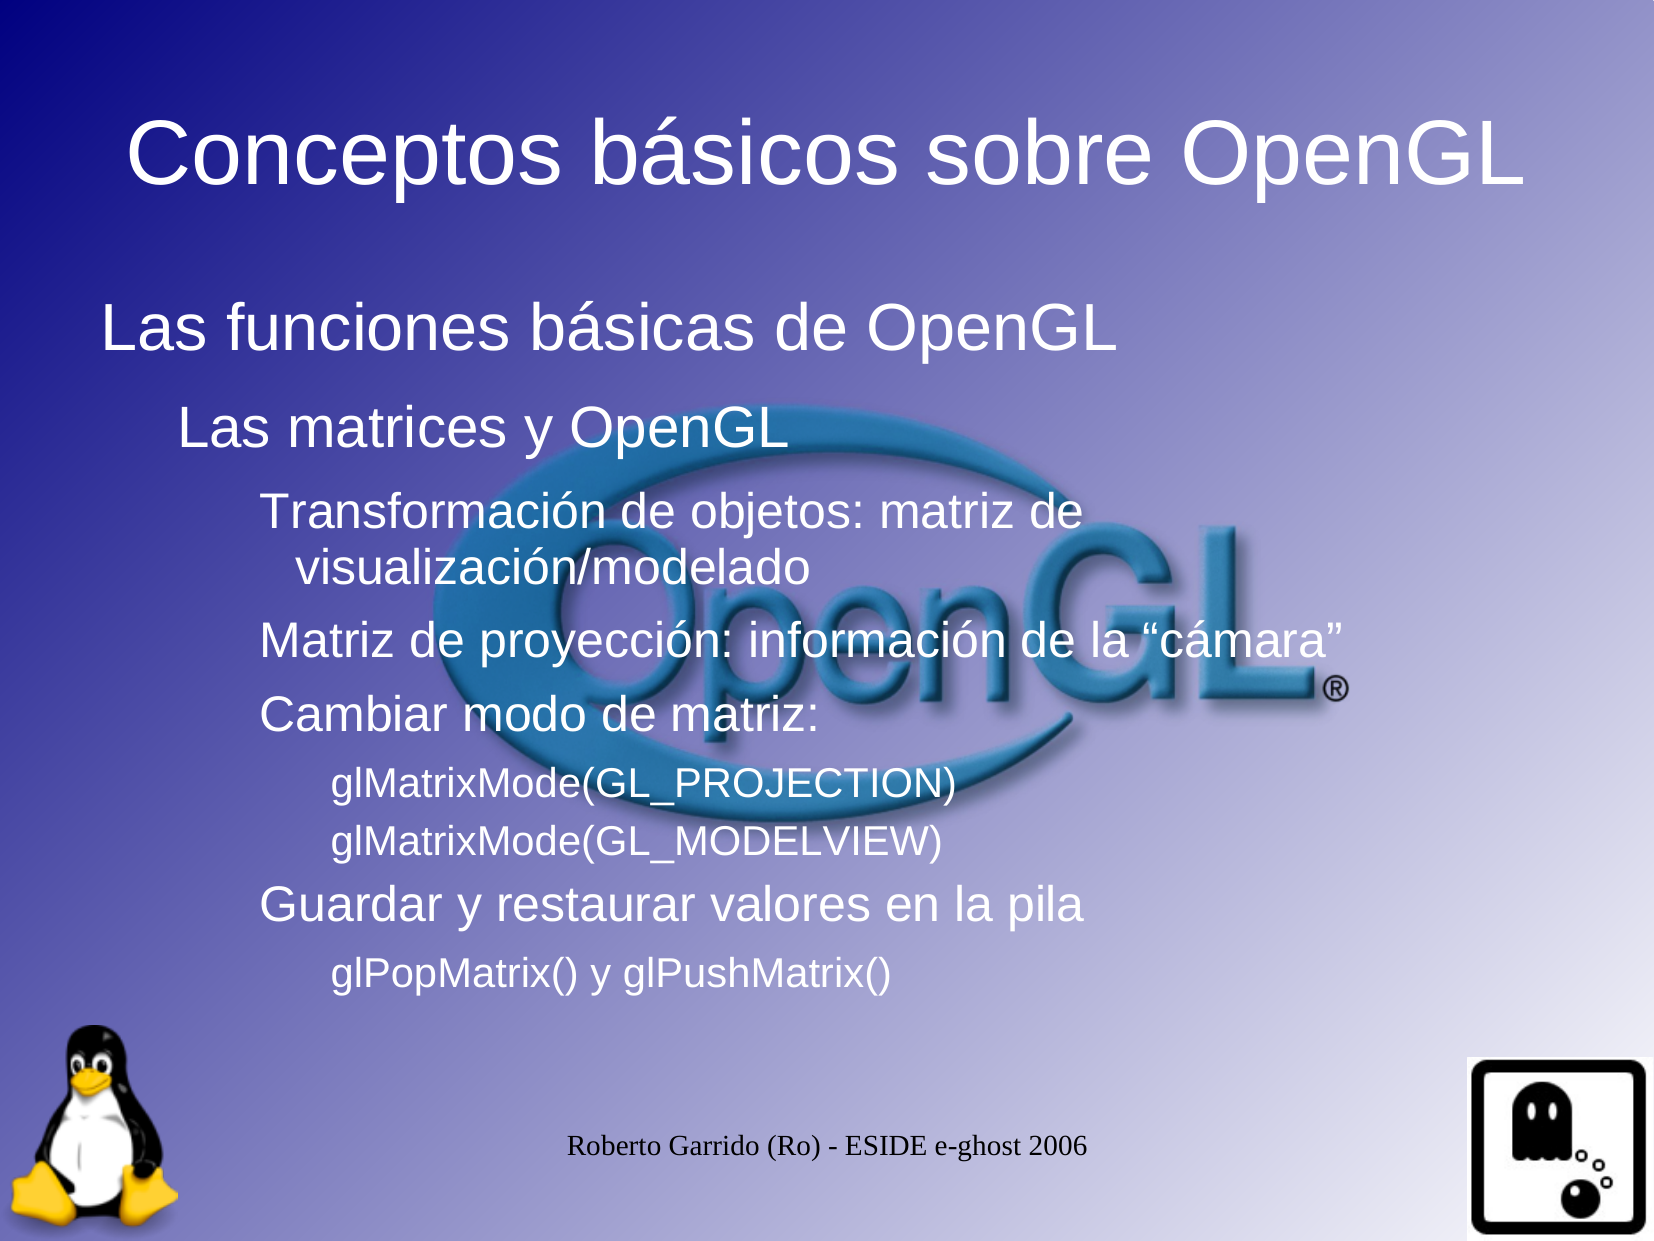

# Conceptos básicos sobre OpenGL
Las funciones básicas de OpenGL
Las matrices y OpenGL
Transformación de objetos: matriz de visualización/modelado
Matriz de proyección: información de la “cámara”
Cambiar modo de matriz:
glMatrixMode(GL_PROJECTION)
glMatrixMode(GL_MODELVIEW)
Guardar y restaurar valores en la pila
glPopMatrix() y glPushMatrix()
Roberto Garrido (Ro) - ESIDE e-ghost 2006